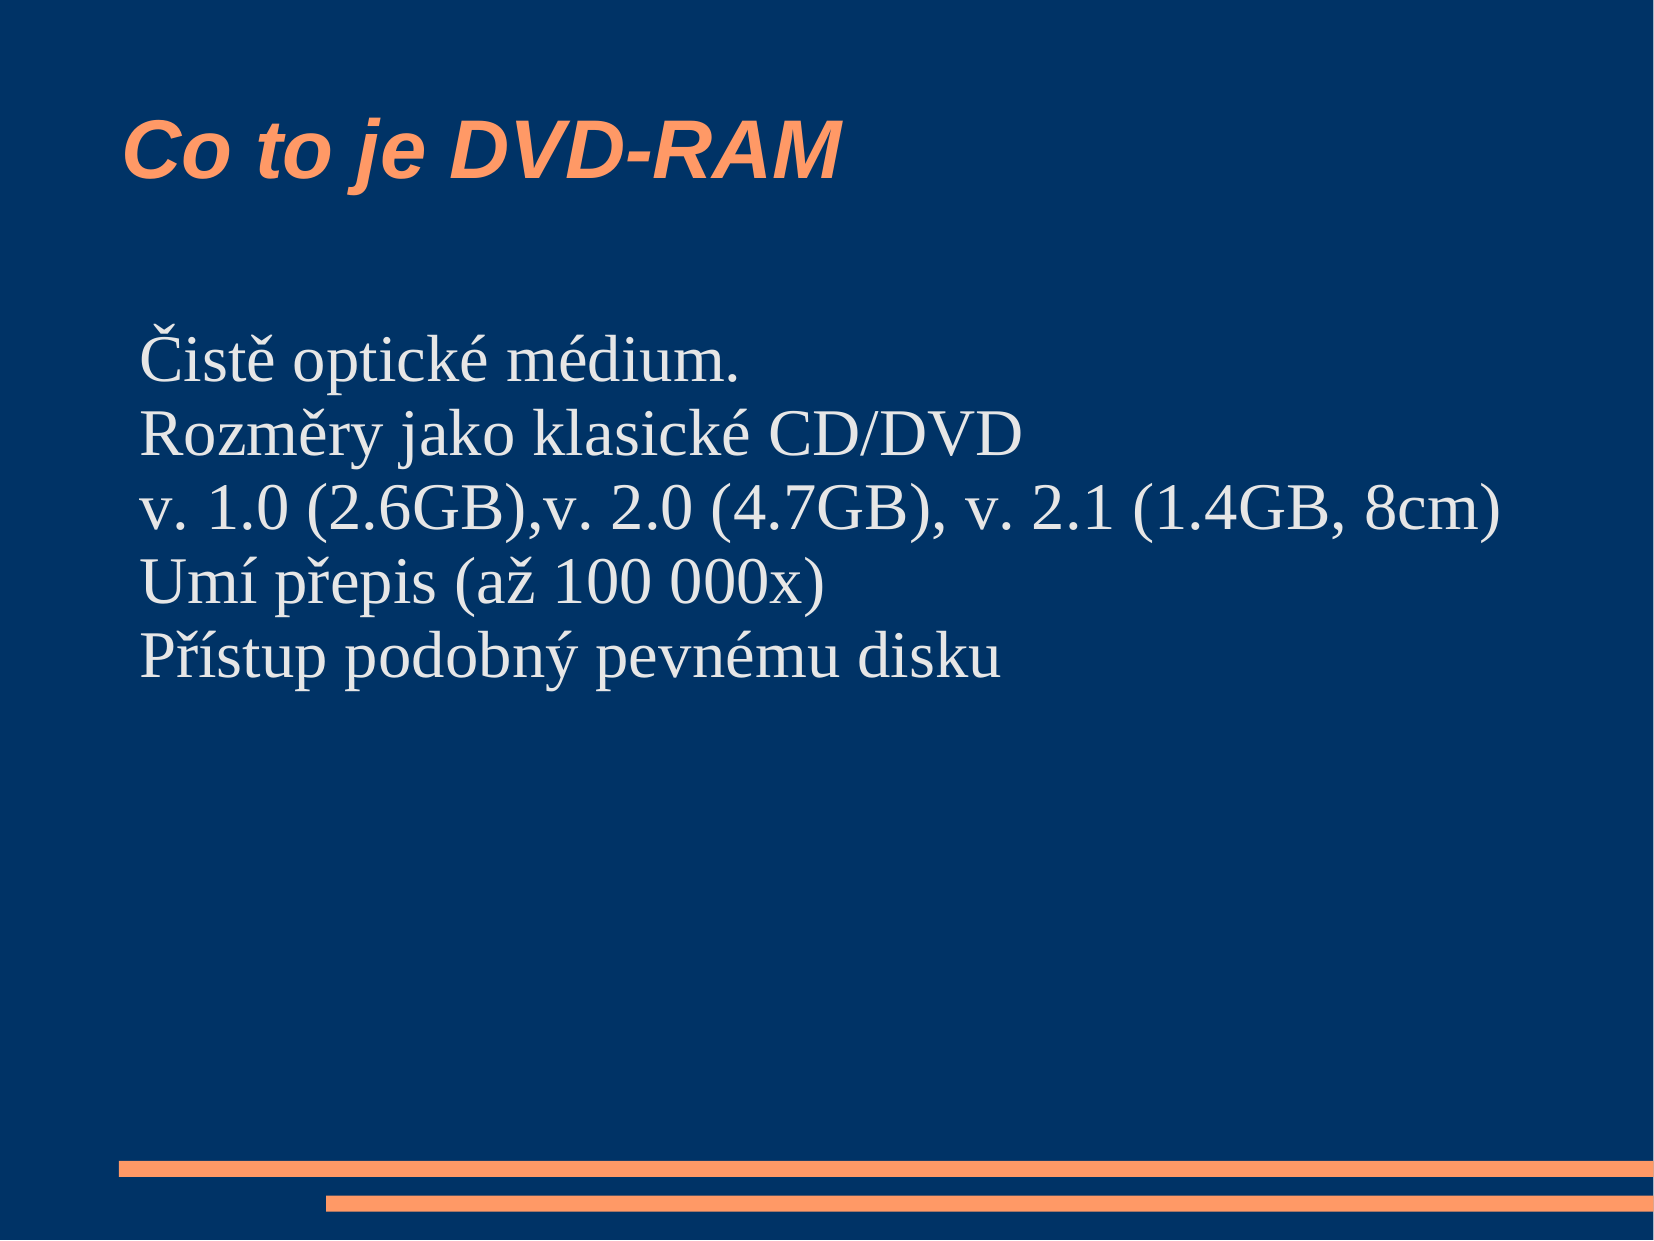

# Co to je DVD-RAM
Čistě optické médium.
Rozměry jako klasické CD/DVD
v. 1.0 (2.6GB),v. 2.0 (4.7GB), v. 2.1 (1.4GB, 8cm)
Umí přepis (až 100 000x)
Přístup podobný pevnému disku